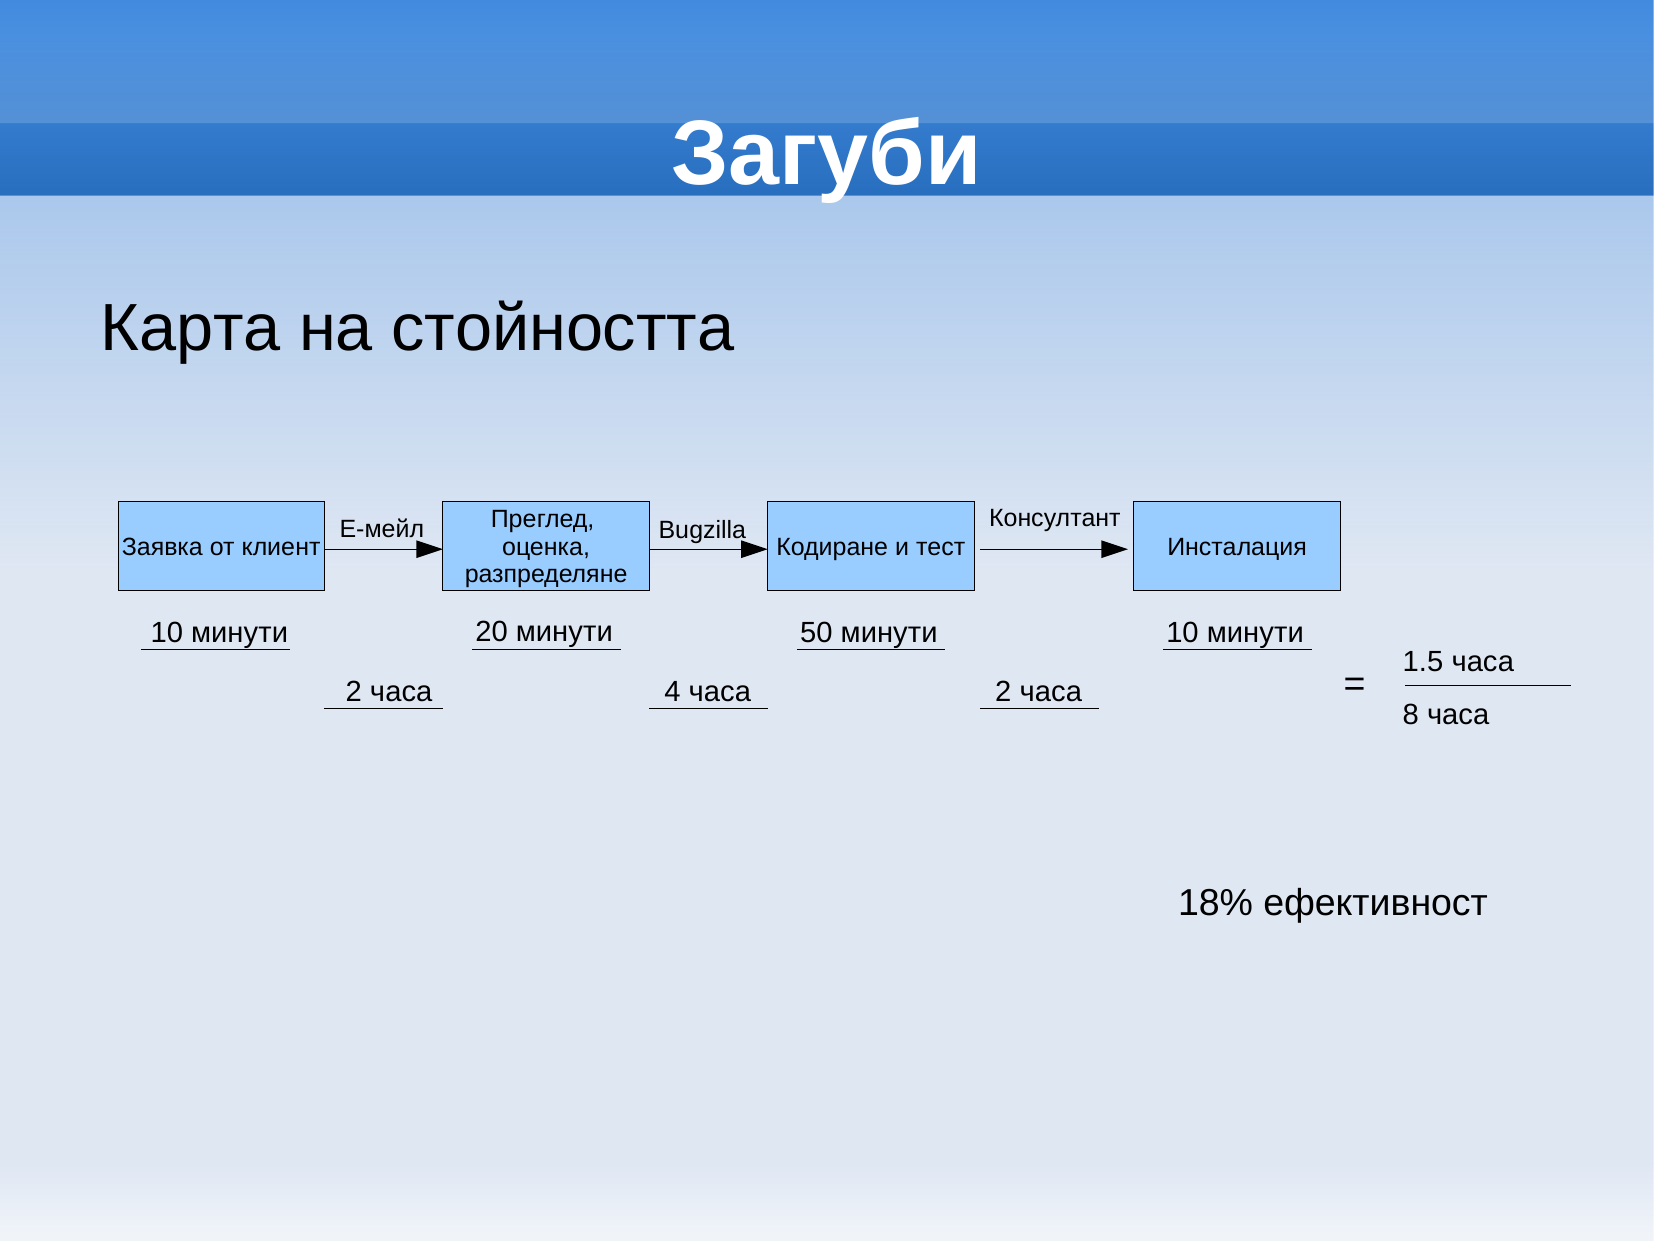

# Загуби
Карта на стойността
Консултант
Заявка от клиент
Преглед,
оценка,
разпределяне
Кодиране и тест
Инсталация
Е-мейл
Bugzilla
20 минути
10 минути
50 минути
10 минути
1.5 часа
=
4 часа
2 часа
2 часа
8 часа
18% ефективност